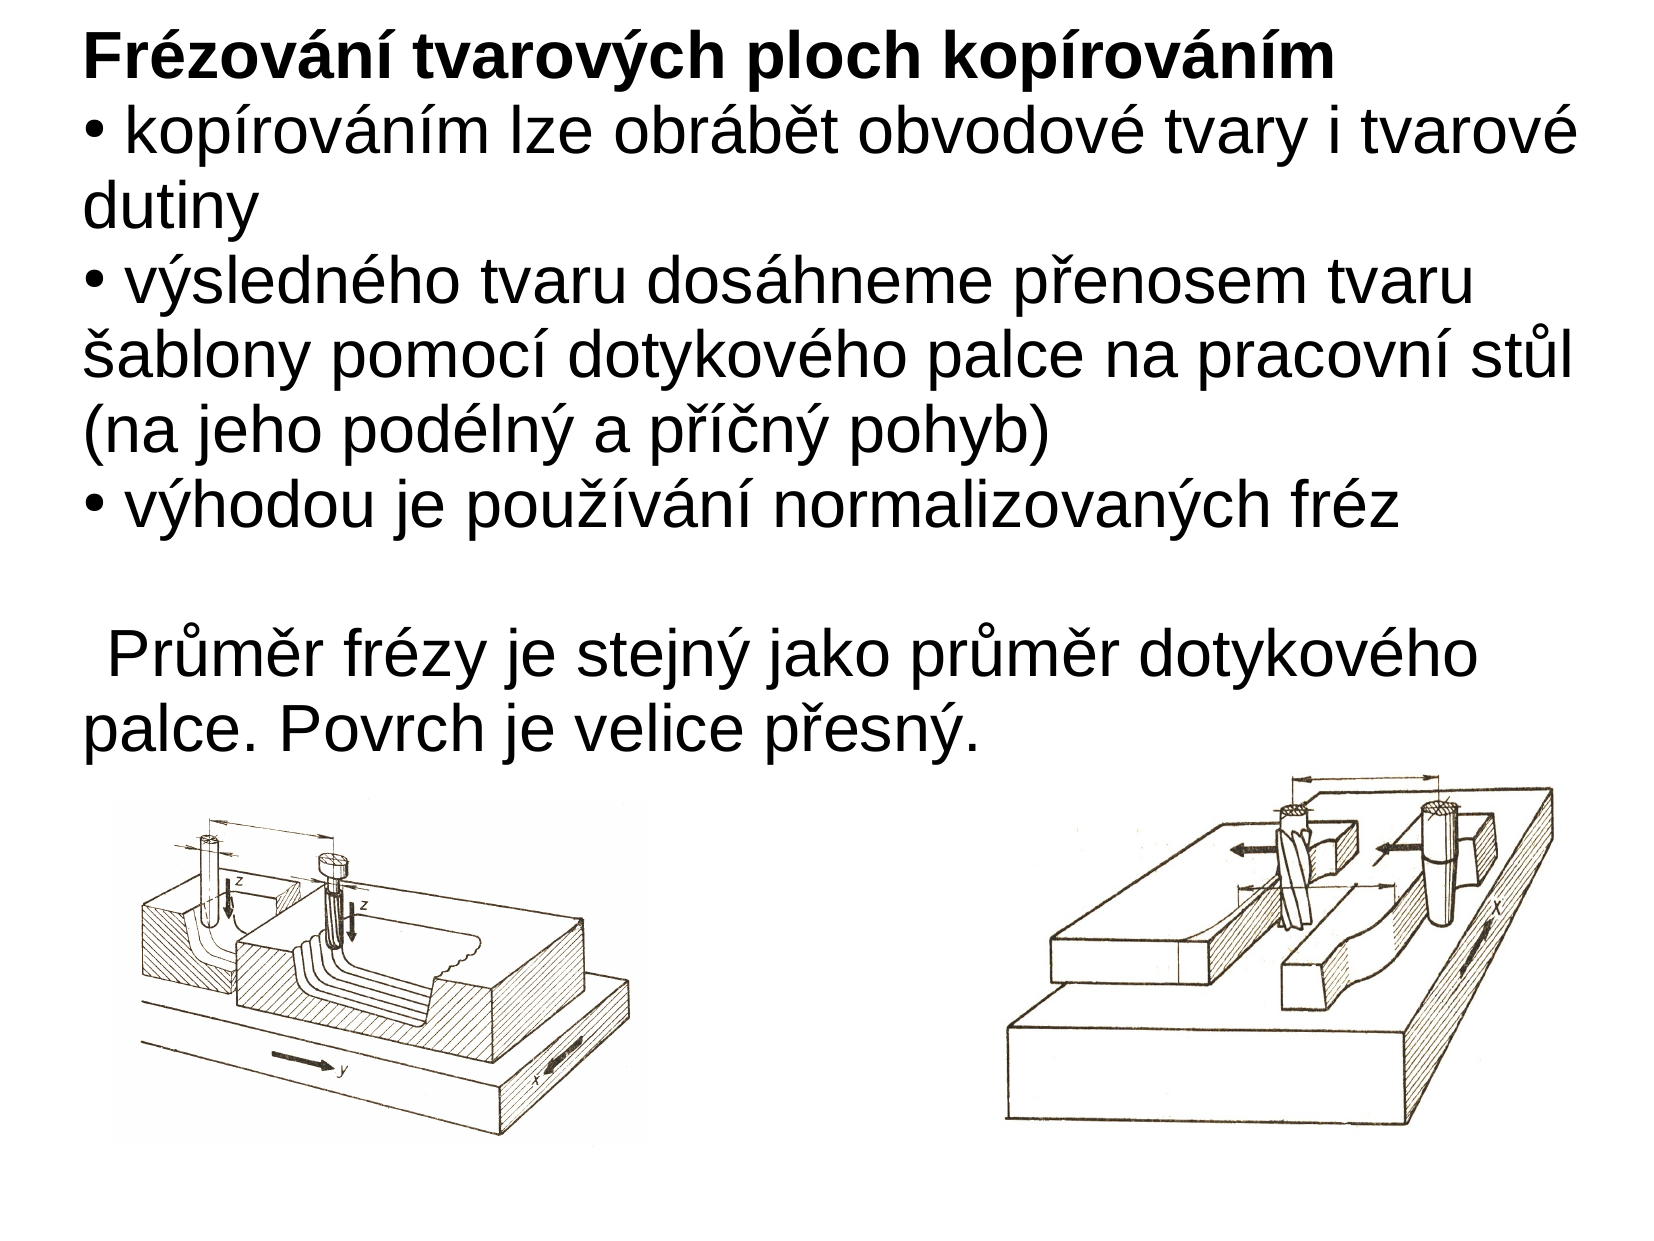

# Frézování tvarových ploch kopírováním
 kopírováním lze obrábět obvodové tvary i tvarové dutiny
 výsledného tvaru dosáhneme přenosem tvaru šablony pomocí dotykového palce na pracovní stůl (na jeho podélný a příčný pohyb)
 výhodou je používání normalizovaných fréz
Průměr frézy je stejný jako průměr dotykového palce. Povrch je velice přesný.